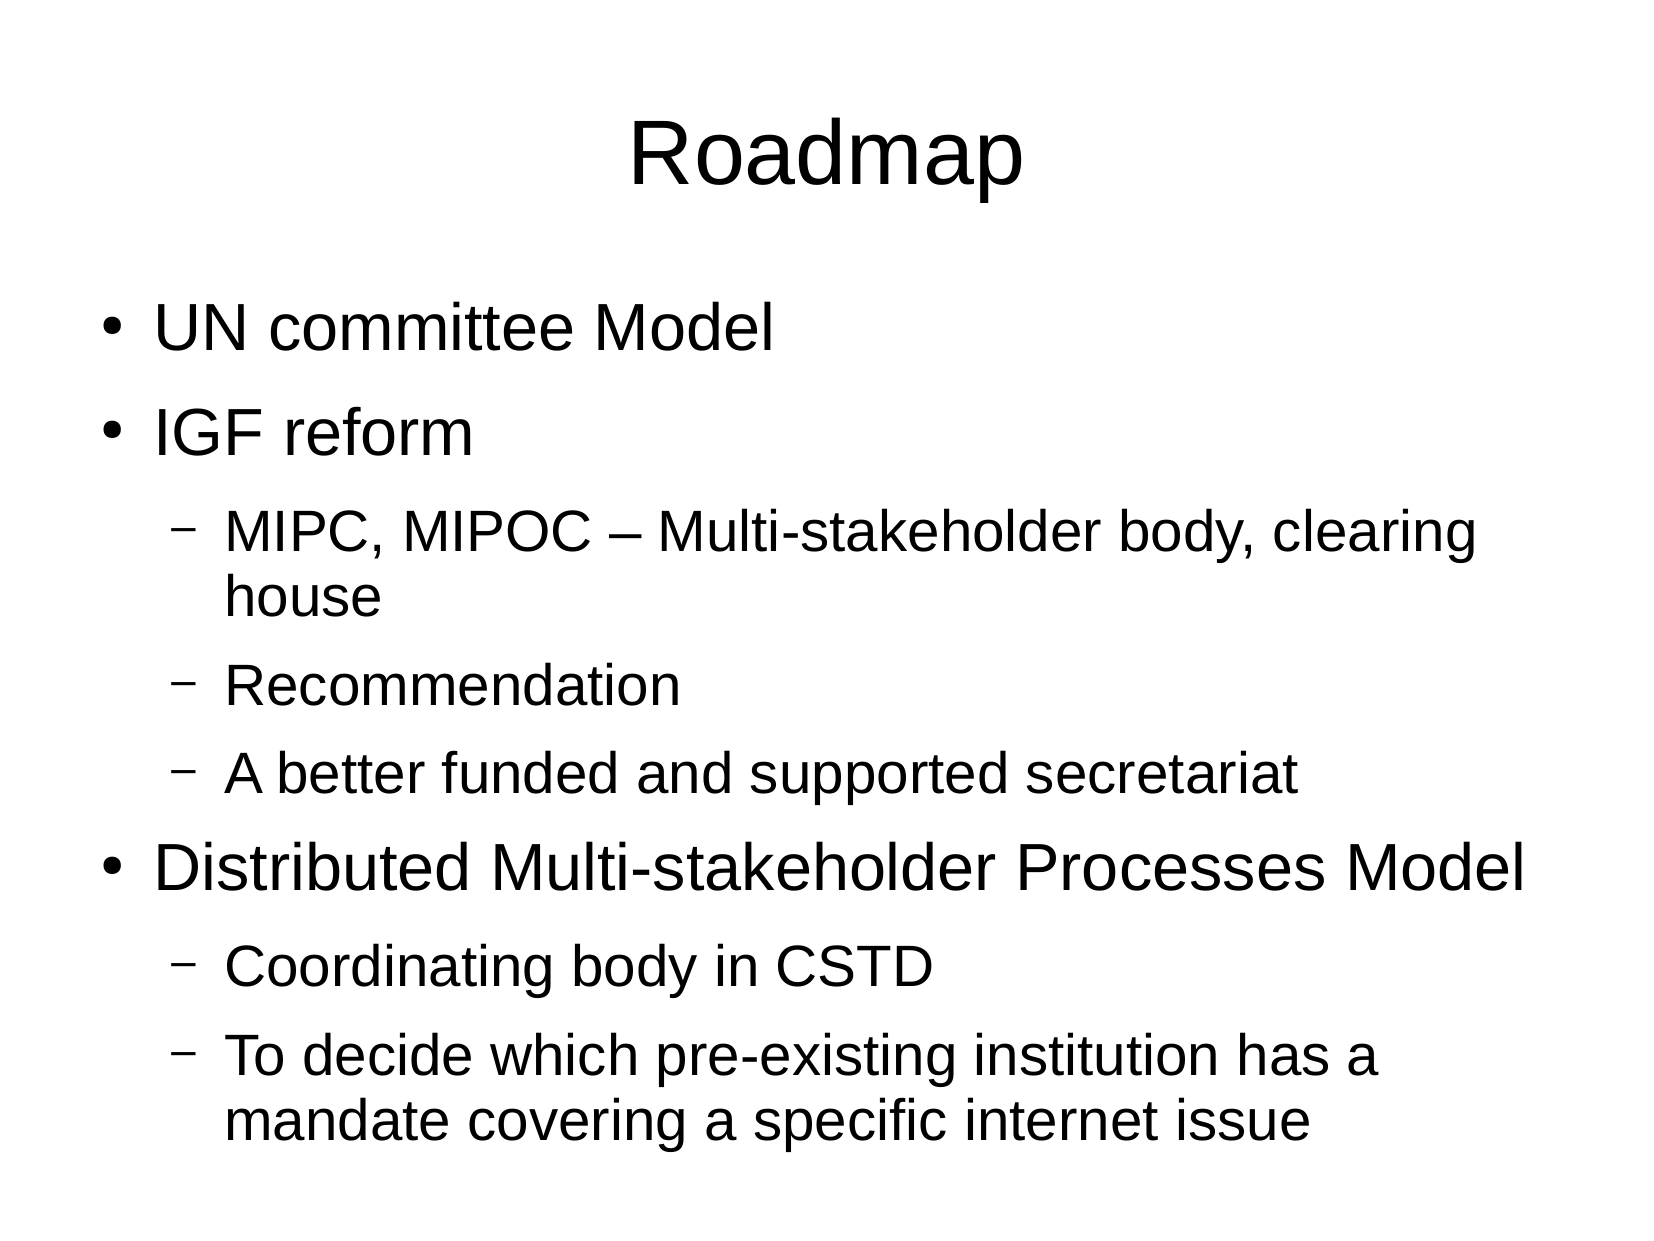

# Roadmap
UN committee Model
IGF reform
MIPC, MIPOC – Multi-stakeholder body, clearing house
Recommendation
A better funded and supported secretariat
Distributed Multi-stakeholder Processes Model
Coordinating body in CSTD
To decide which pre-existing institution has a mandate covering a specific internet issue